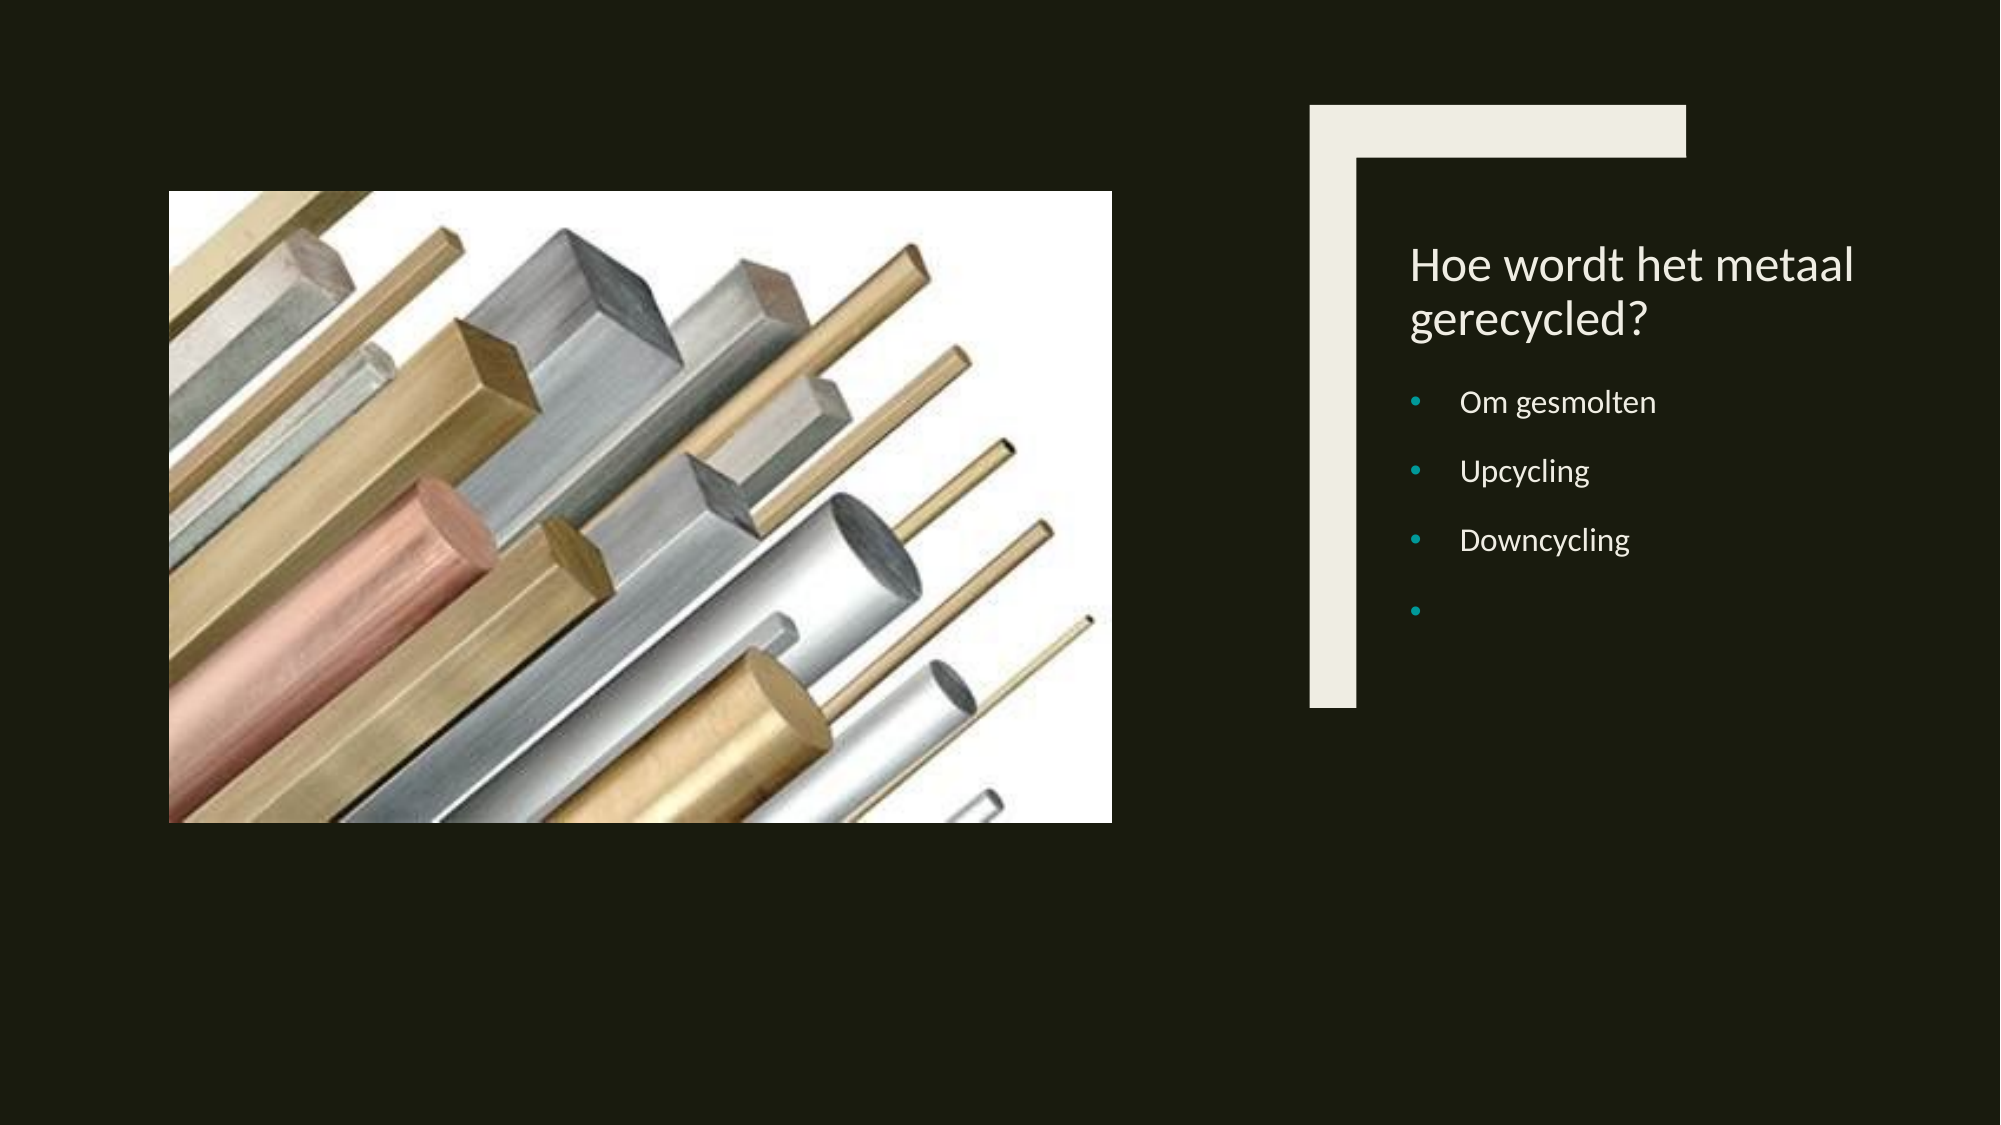

# Hoe wordt het metaal gerecycled?
Om gesmolten
Upcycling
Downcycling